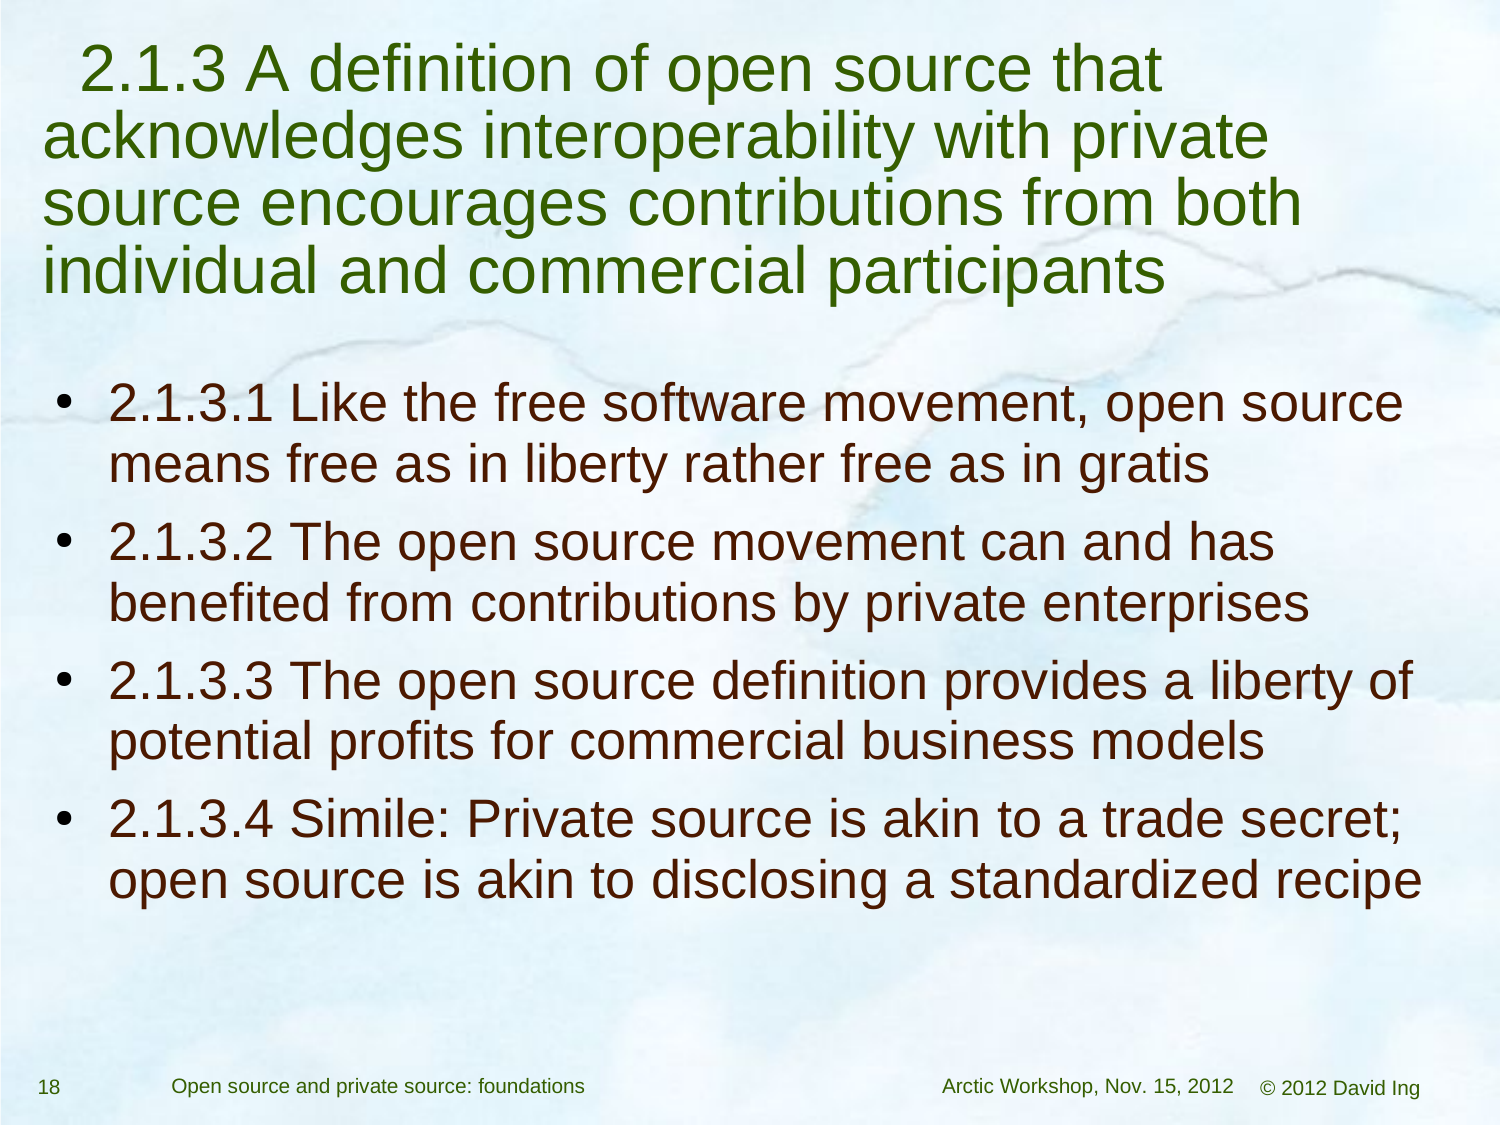

# 2.1.3 A definition of open source that acknowledges interoperability with private source encourages contributions from both individual and commercial participants
2.1.3.1 Like the free software movement, open source means free as in liberty rather free as in gratis
2.1.3.2 The open source movement can and has benefited from contributions by private enterprises
2.1.3.3 The open source definition provides a liberty of potential profits for commercial business models
2.1.3.4 Simile: Private source is akin to a trade secret; open source is akin to disclosing a standardized recipe
Open source and private source: foundations
Arctic Workshop, Nov. 15, 2012
18